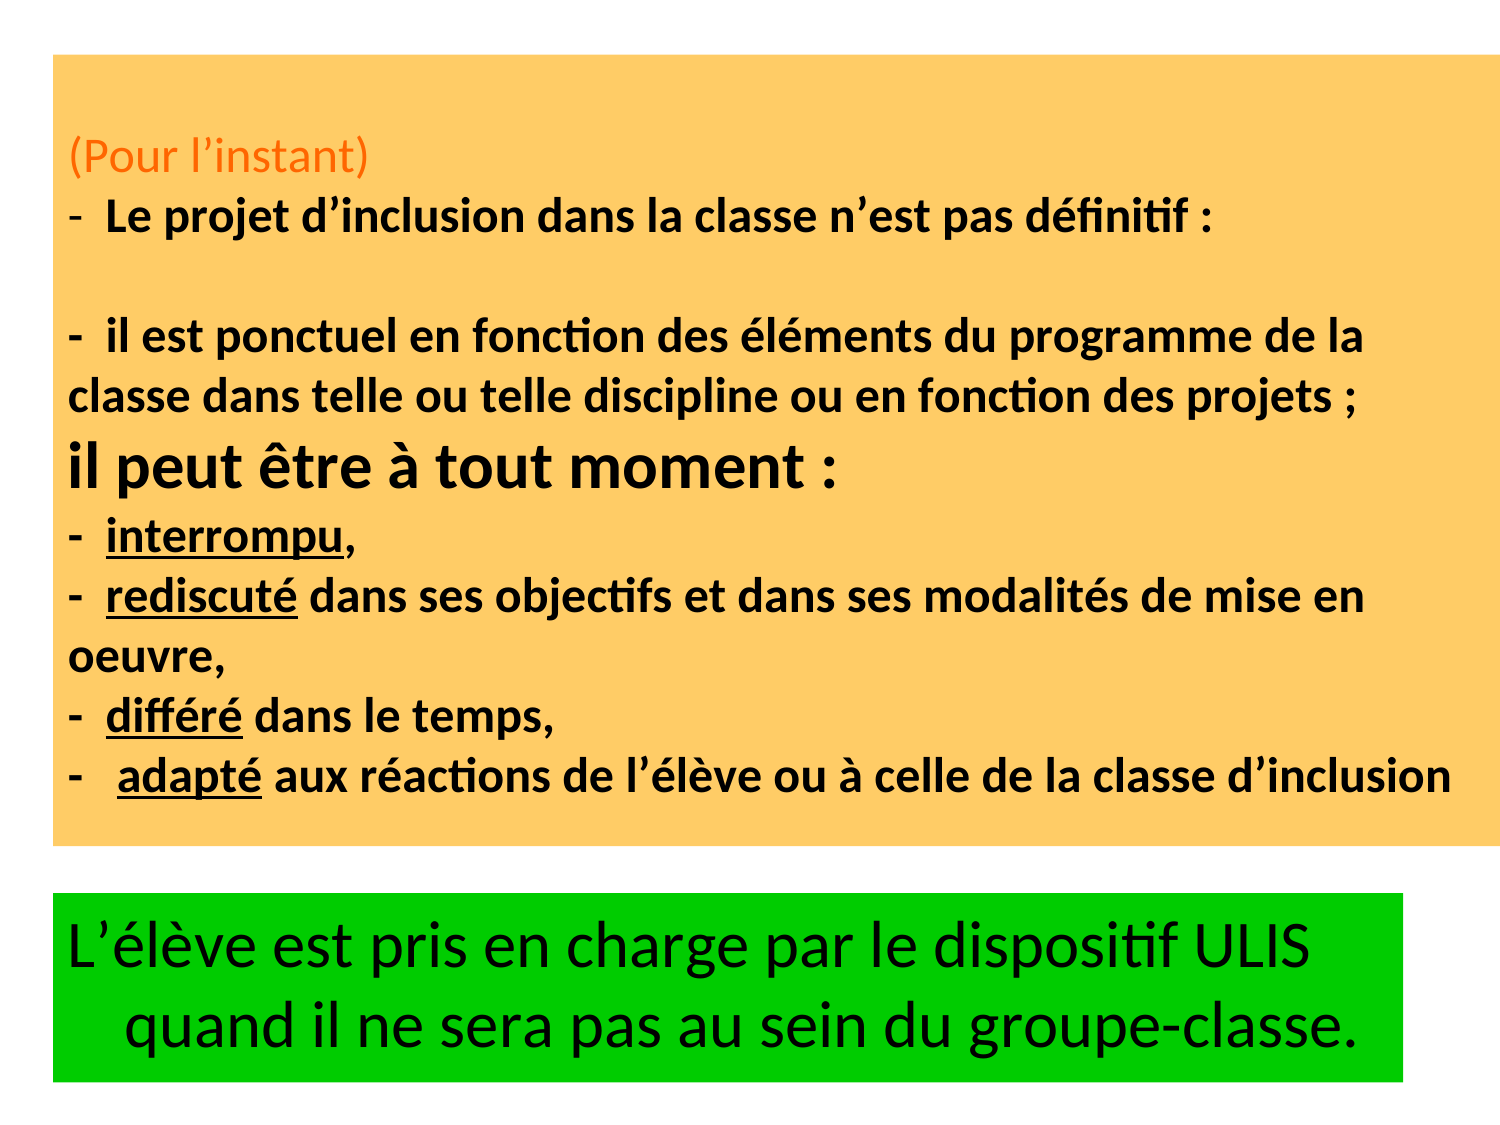

# (Pour l’instant) - Le projet d’inclusion dans la classe n’est pas définitif : - il est ponctuel en fonction des éléments du programme de la classe dans telle ou telle discipline ou en fonction des projets ; il peut être à tout moment : - interrompu, - rediscuté dans ses objectifs et dans ses modalités de mise en oeuvre, - différé dans le temps, - adapté aux réactions de l’élève ou à celle de la classe d’inclusion
L’élève est pris en charge par le dispositif ULIS quand il ne sera pas au sein du groupe-classe.